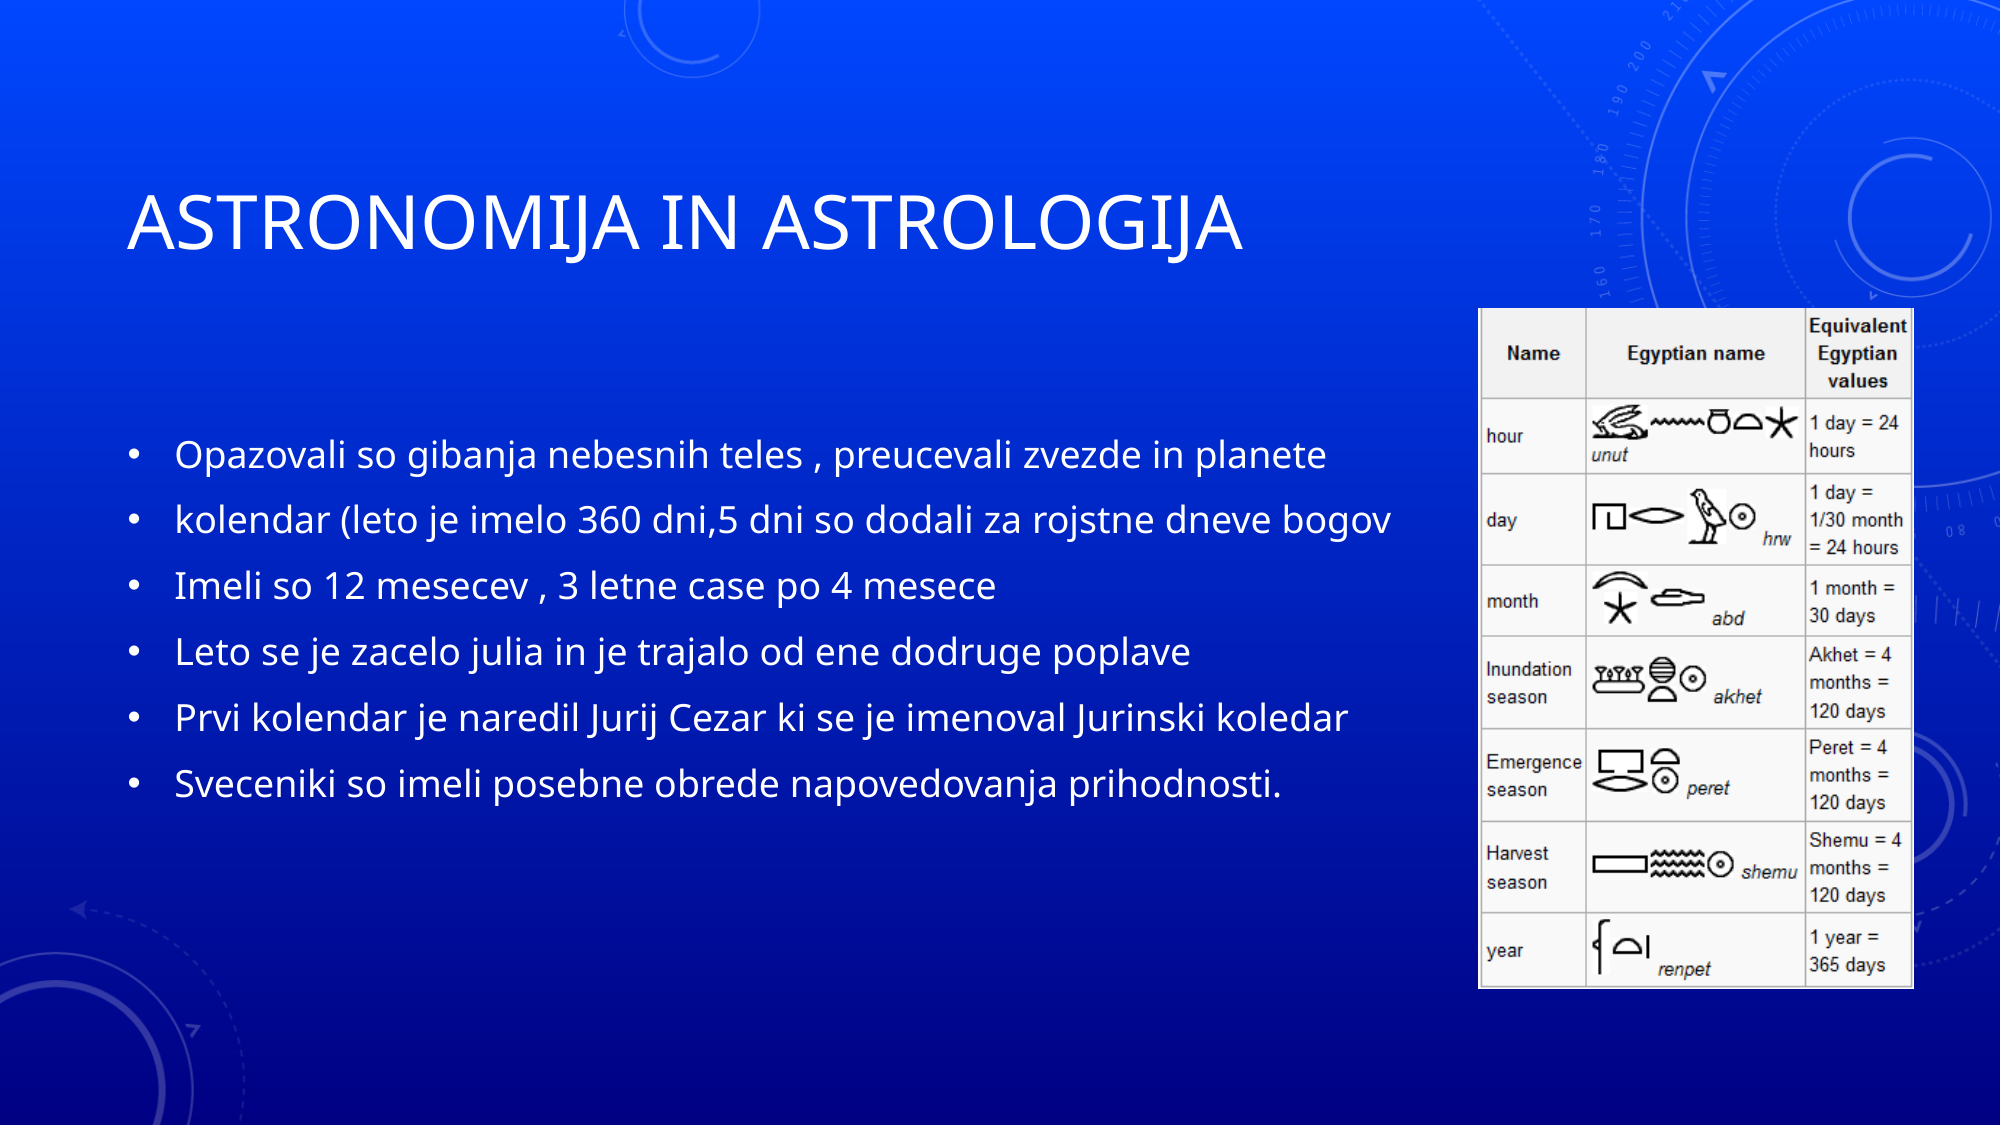

# Astronomija in astrologija
Opazovali so gibanja nebesnih teles , preucevali zvezde in planete
kolendar (leto je imelo 360 dni,5 dni so dodali za rojstne dneve bogov
Imeli so 12 mesecev , 3 letne case po 4 mesece
Leto se je zacelo julia in je trajalo od ene dodruge poplave
Prvi kolendar je naredil Jurij Cezar ki se je imenoval Jurinski koledar
Sveceniki so imeli posebne obrede napovedovanja prihodnosti.